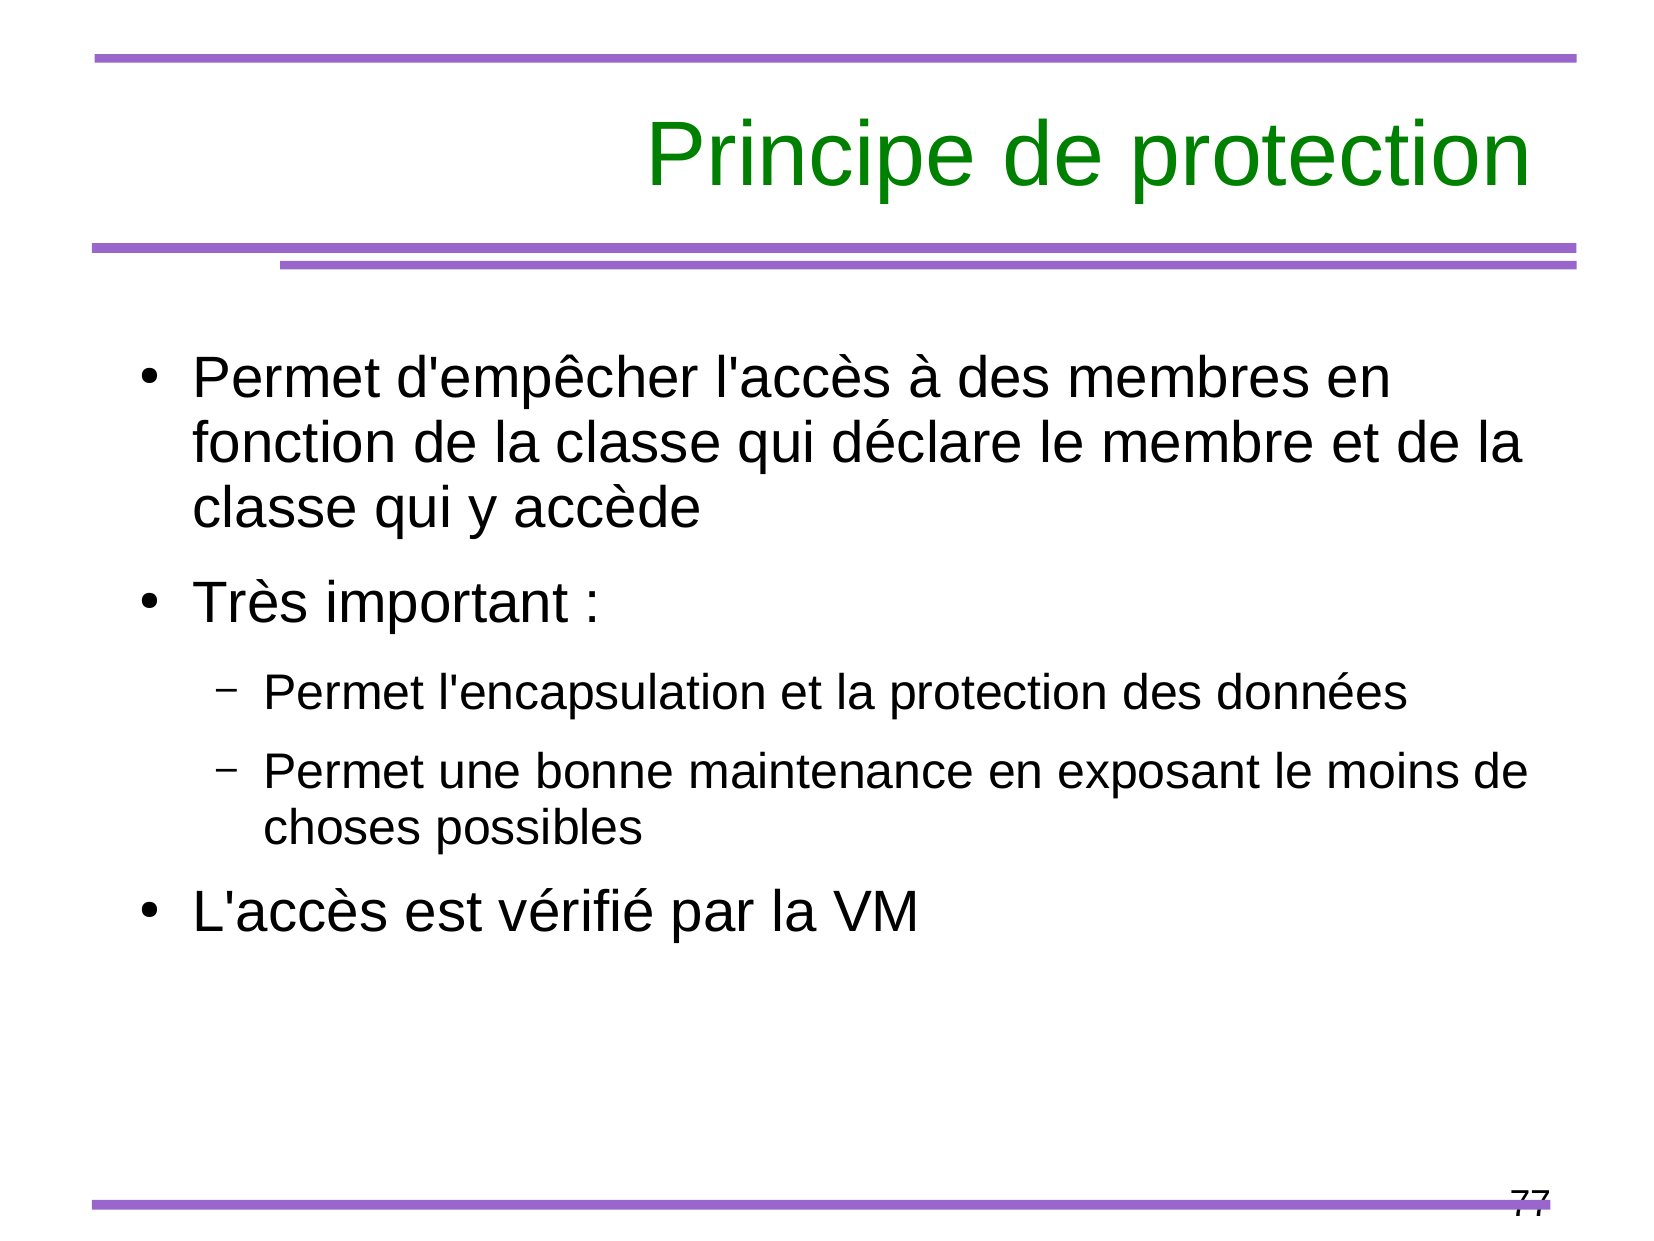

# Principe de protection
Permet d'empêcher l'accès à des membres en fonction de la classe qui déclare le membre et de la classe qui y accède
Très important :
Permet l'encapsulation et la protection des données
Permet une bonne maintenance en exposant le moins de choses possibles
L'accès est vérifié par la VM